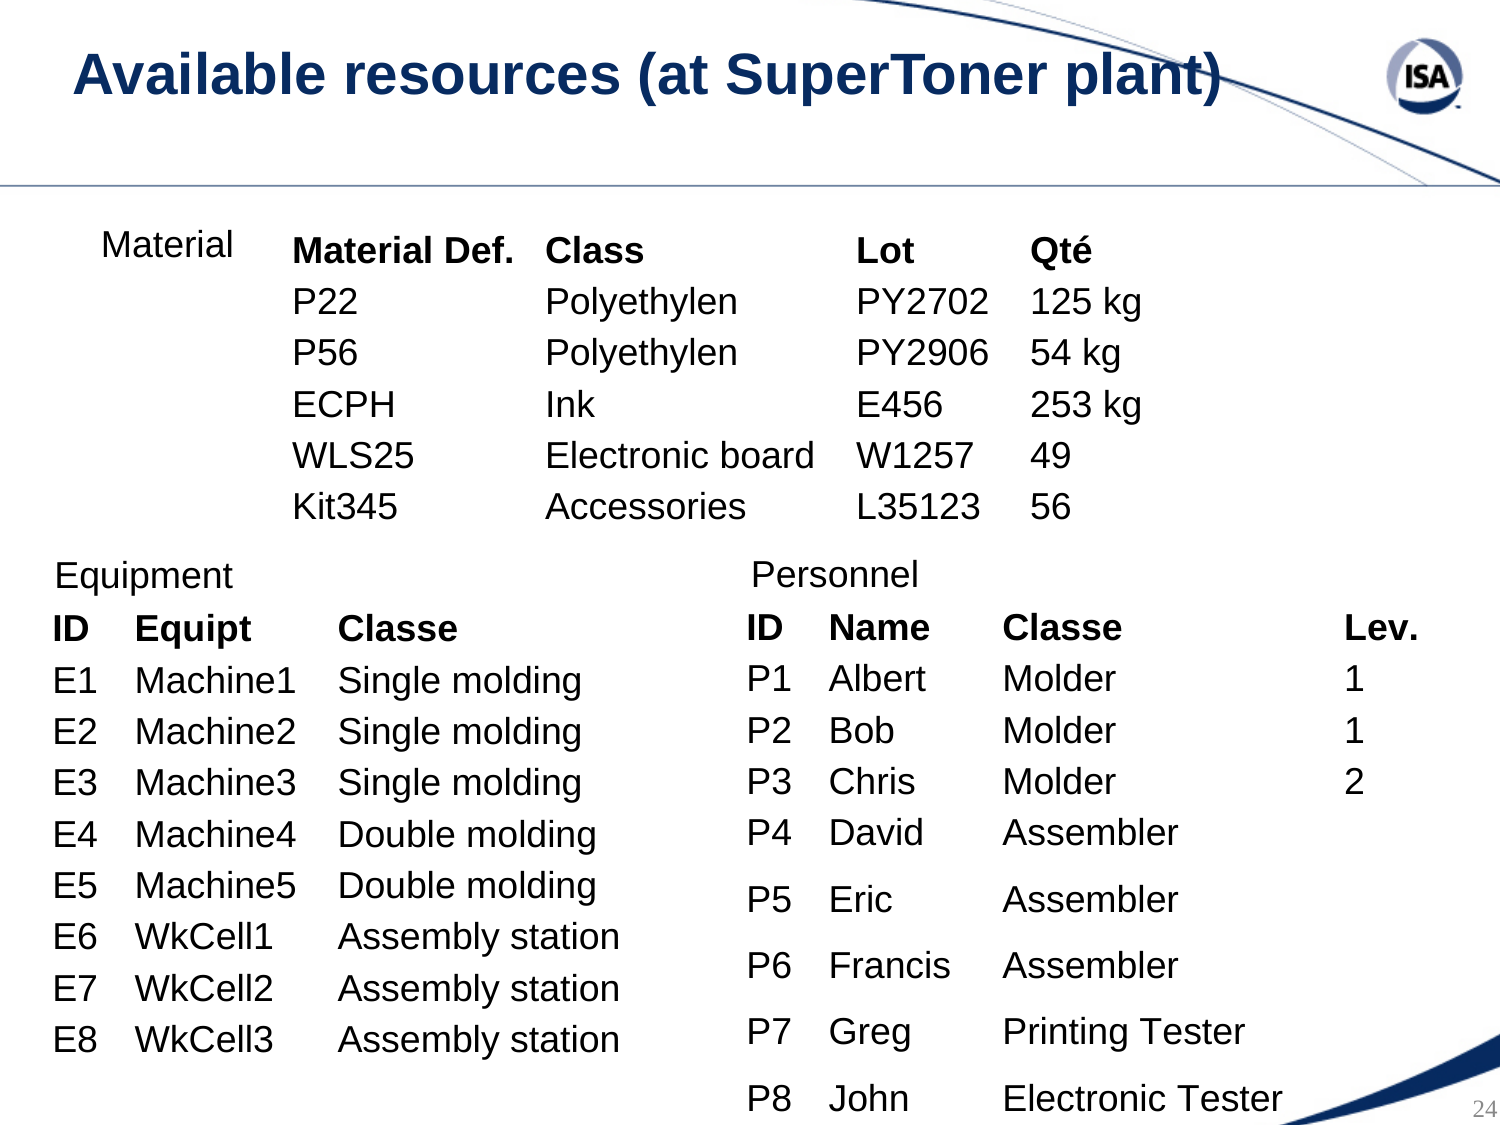

# Available resources (at SuperToner plant)
Material
| Material Def. | Class | Lot | Qté |
| --- | --- | --- | --- |
| P22 | Polyethylen | PY2702 | 125 kg |
| P56 | Polyethylen | PY2906 | 54 kg |
| ECPH | Ink | E456 | 253 kg |
| WLS25 | Electronic board | W1257 | 49 |
| Kit345 | Accessories | L35123 | 56 |
Personnel
Equipment
| ID | Name | Classe | Lev. |
| --- | --- | --- | --- |
| P1 | Albert | Molder | 1 |
| P2 | Bob | Molder | 1 |
| P3 | Chris | Molder | 2 |
| P4 | David | Assembler | |
| P5 | Eric | Assembler | |
| P6 | Francis | Assembler | |
| P7 | Greg | Printing Tester | |
| P8 | John | Electronic Tester | |
| ID | Equipt | Classe |
| --- | --- | --- |
| E1 | Machine1 | Single molding |
| E2 | Machine2 | Single molding |
| E3 | Machine3 | Single molding |
| E4 | Machine4 | Double molding |
| E5 | Machine5 | Double molding |
| E6 | WkCell1 | Assembly station |
| E7 | WkCell2 | Assembly station |
| E8 | WkCell3 | Assembly station |